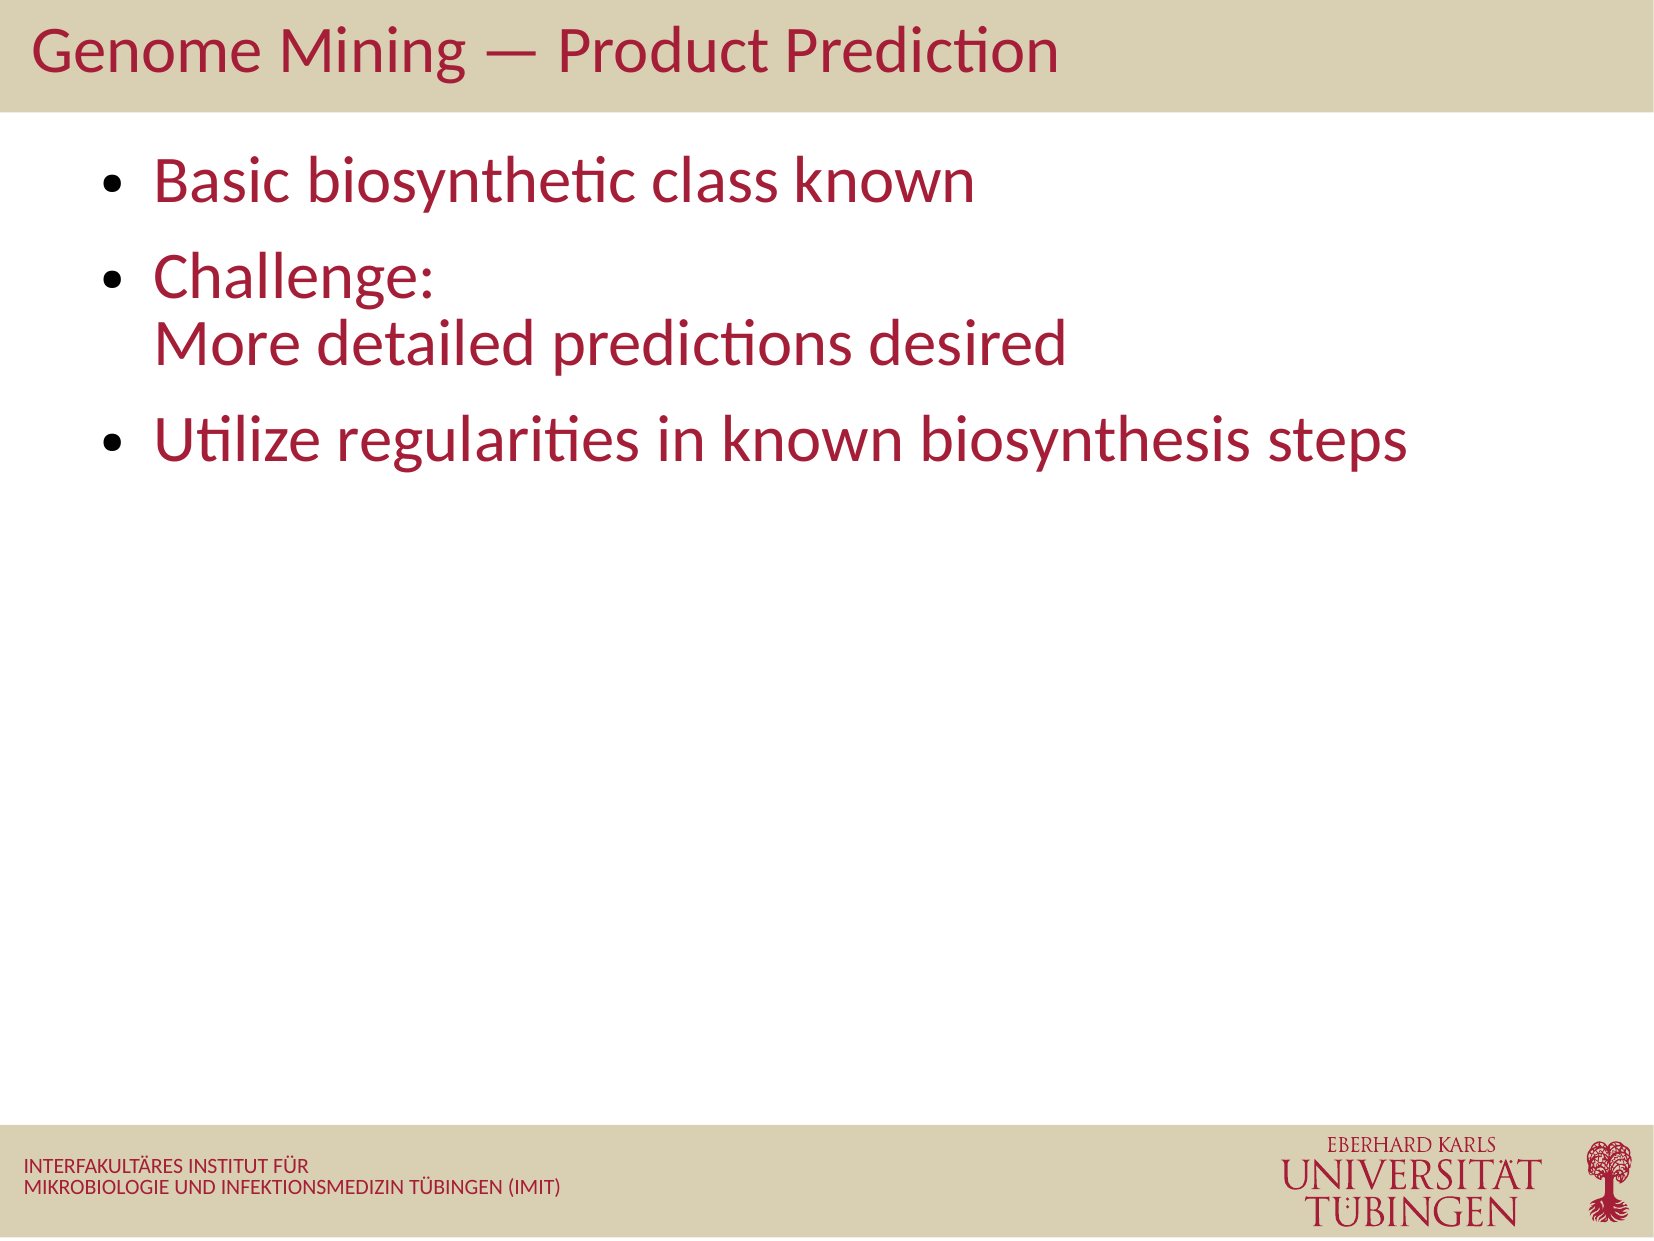

# Genome Mining — Product Prediction
Basic biosynthetic class known
Challenge:
More detailed predictions desired
Utilize regularities in known biosynthesis steps